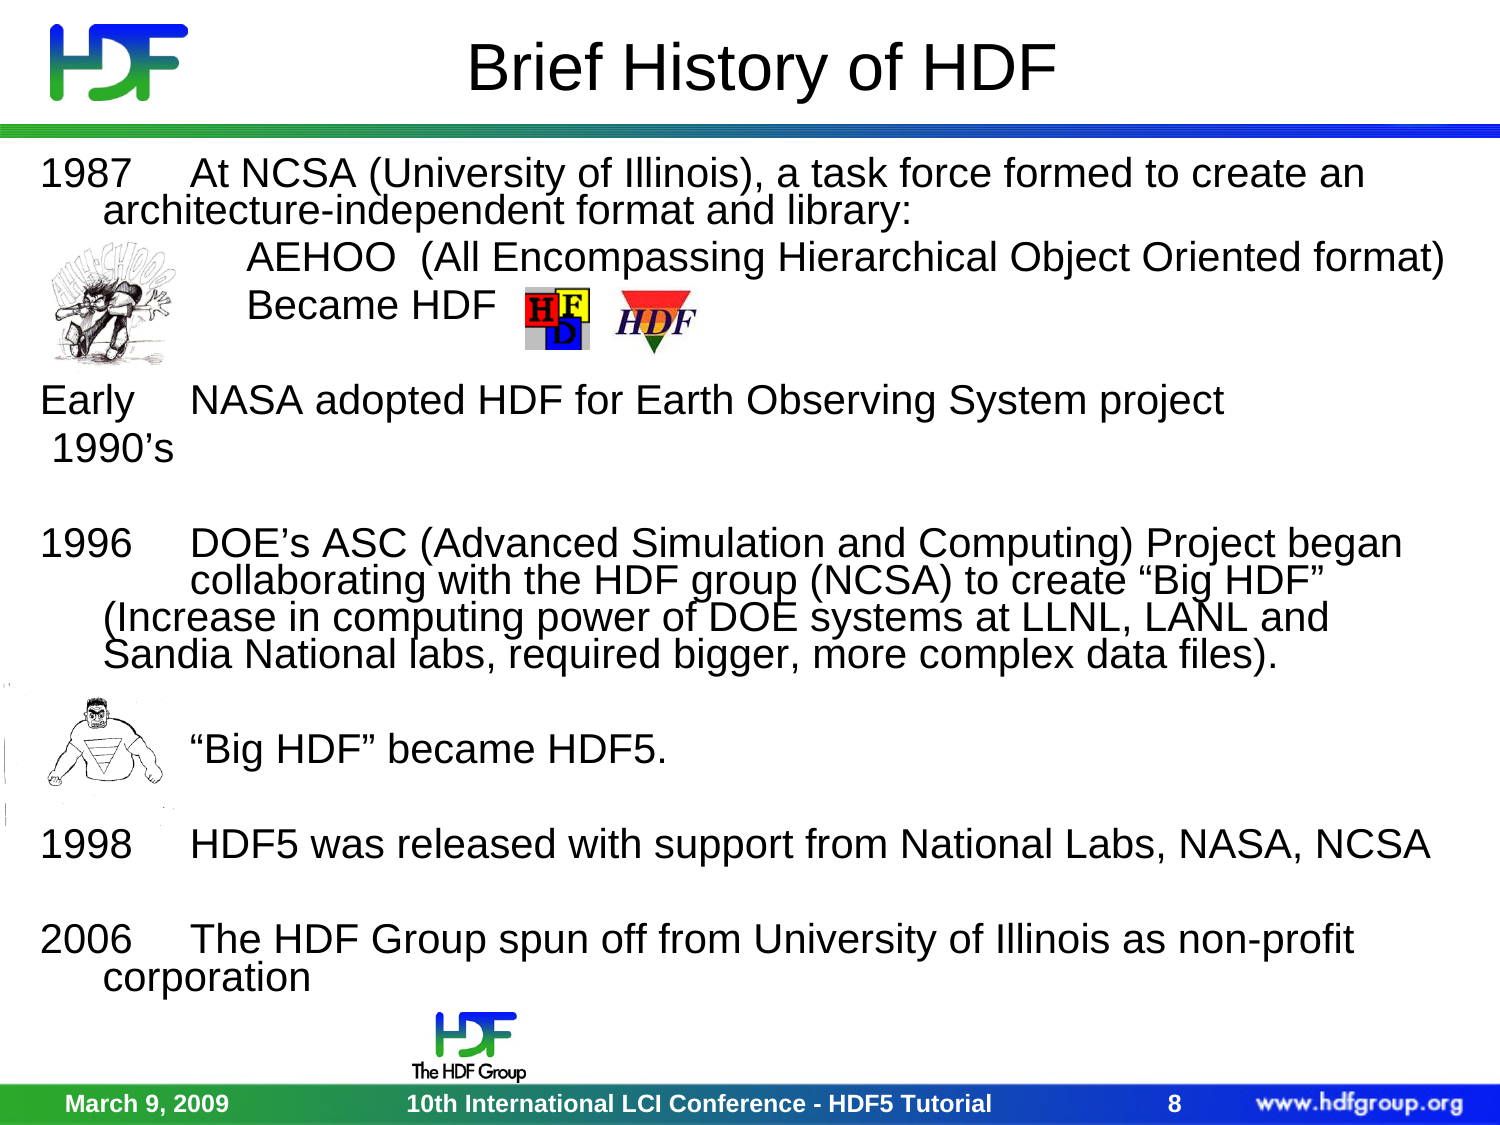

# Brief History of HDF
1987	At NCSA (University of Illinois), a task force formed to create an 	architecture-independent format and library:
	AEHOO (All Encompassing Hierarchical Object Oriented format)
	Became HDF
Early 	NASA adopted HDF for Earth Observing System project
 1990’s
1996 	DOE’s ASC (Advanced Simulation and Computing) Project began 	collaborating with the HDF group (NCSA) to create “Big HDF” 	(Increase in computing power of DOE systems at LLNL, LANL and 	Sandia National labs, required bigger, more complex data files).
		“Big HDF” became HDF5.
1998 	HDF5 was released with support from National Labs, NASA, NCSA
2006 	The HDF Group spun off from University of Illinois as non-profit 	corporation
March 9, 2009
10th International LCI Conference - HDF5 Tutorial